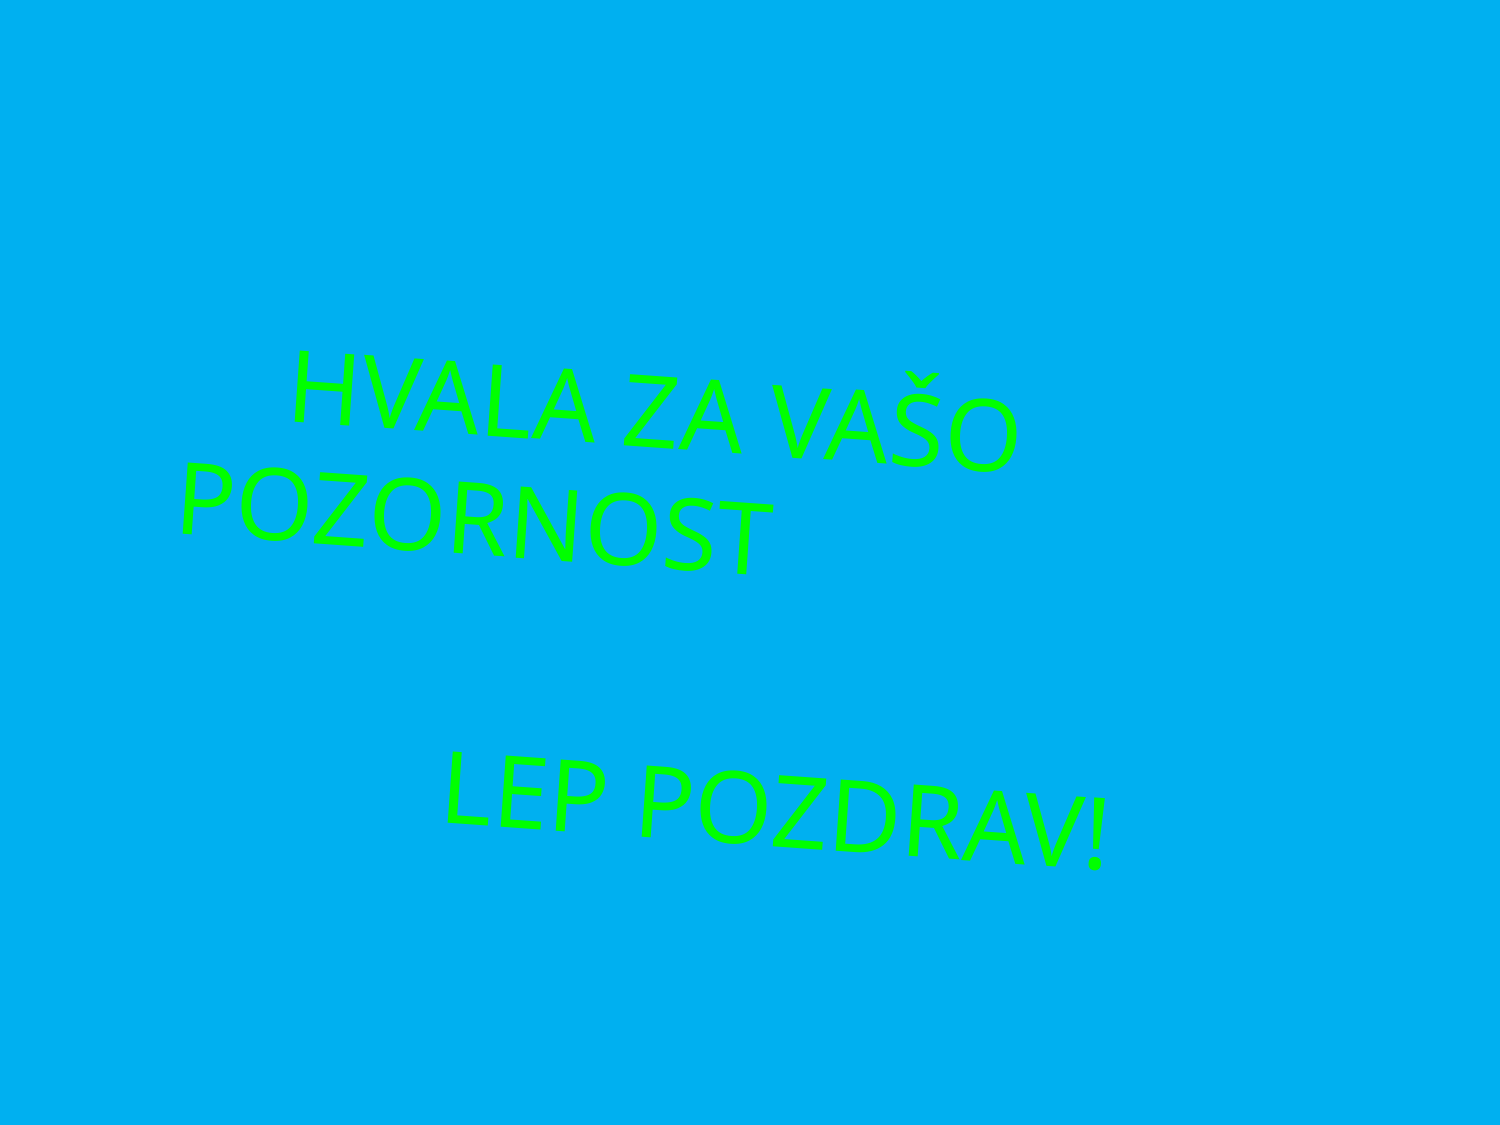

#
 HVALA ZA VAŠO POZORNOST
 LEP POZDRAV!